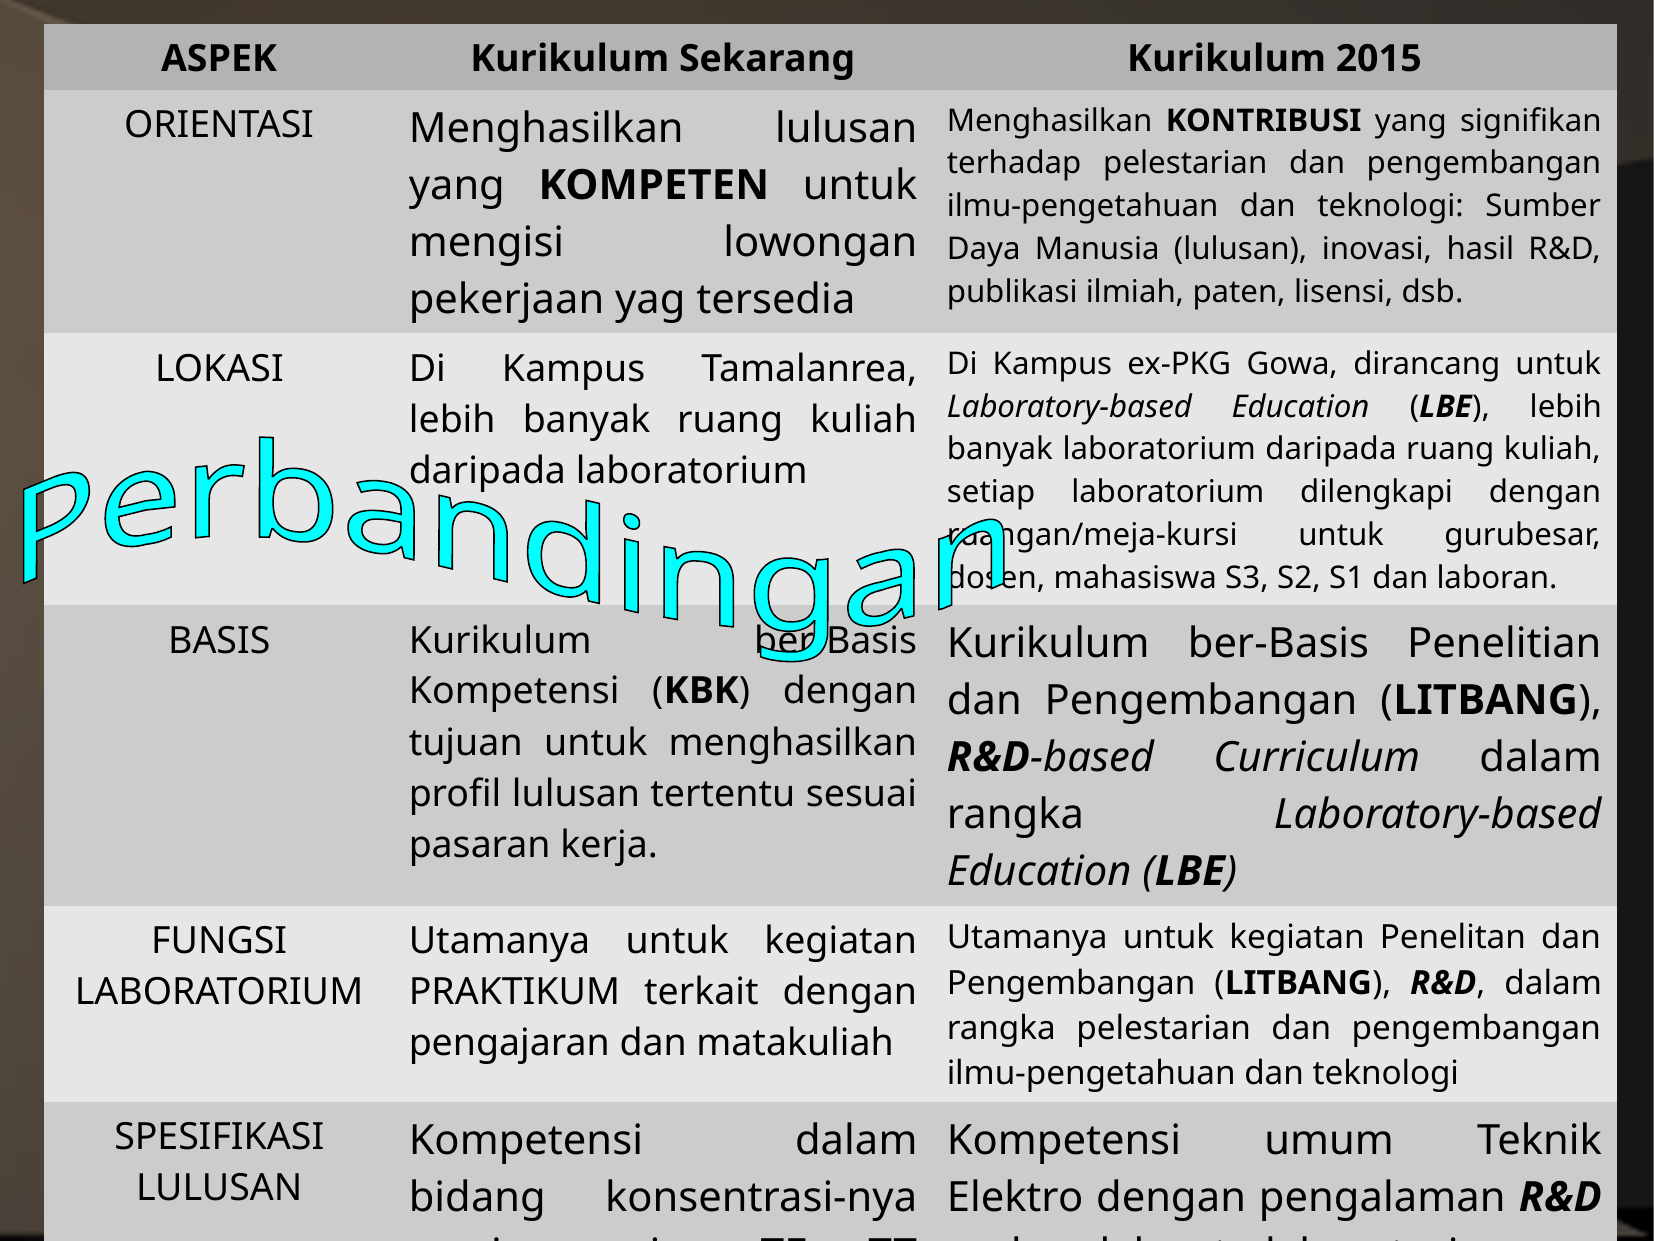

| ASPEK | Kurikulum Sekarang | Kurikulum 2015 |
| --- | --- | --- |
| ORIENTASI | Menghasilkan lulusan yang KOMPETEN untuk mengisi lowongan pekerjaan yag tersedia | Menghasilkan KONTRIBUSI yang signifikan terhadap pelestarian dan pengembangan ilmu-pengetahuan dan teknologi: Sumber Daya Manusia (lulusan), inovasi, hasil R&D, publikasi ilmiah, paten, lisensi, dsb. |
| LOKASI | Di Kampus Tamalanrea, lebih banyak ruang kuliah daripada laboratorium | Di Kampus ex-PKG Gowa, dirancang untuk Laboratory-based Education (LBE), lebih banyak laboratorium daripada ruang kuliah, setiap laboratorium dilengkapi dengan ruangan/meja-kursi untuk gurubesar, dosen, mahasiswa S3, S2, S1 dan laboran. |
| BASIS | Kurikulum ber-Basis Kompetensi (KBK) dengan tujuan untuk menghasilkan profil lulusan tertentu sesuai pasaran kerja. | Kurikulum ber-Basis Penelitian dan Pengembangan (LITBANG), R&D-based Curriculum dalam rangka Laboratory-based Education (LBE) |
| FUNGSI LABORATORIUM | Utamanya untuk kegiatan PRAKTIKUM terkait dengan pengajaran dan matakuliah | Utamanya untuk kegiatan Penelitan dan Pengembangan (LITBANG), R&D, dalam rangka pelestarian dan pengembangan ilmu-pengetahuan dan teknologi |
| SPESIFIKASI LULUSAN | Kompetensi dalam bidang konsentrasi-nya masing-masing TE, TT dan TK | Kompetensi umum Teknik Elektro dengan pengalaman R&D pada salah satu laboratorium. |
Perbandingan